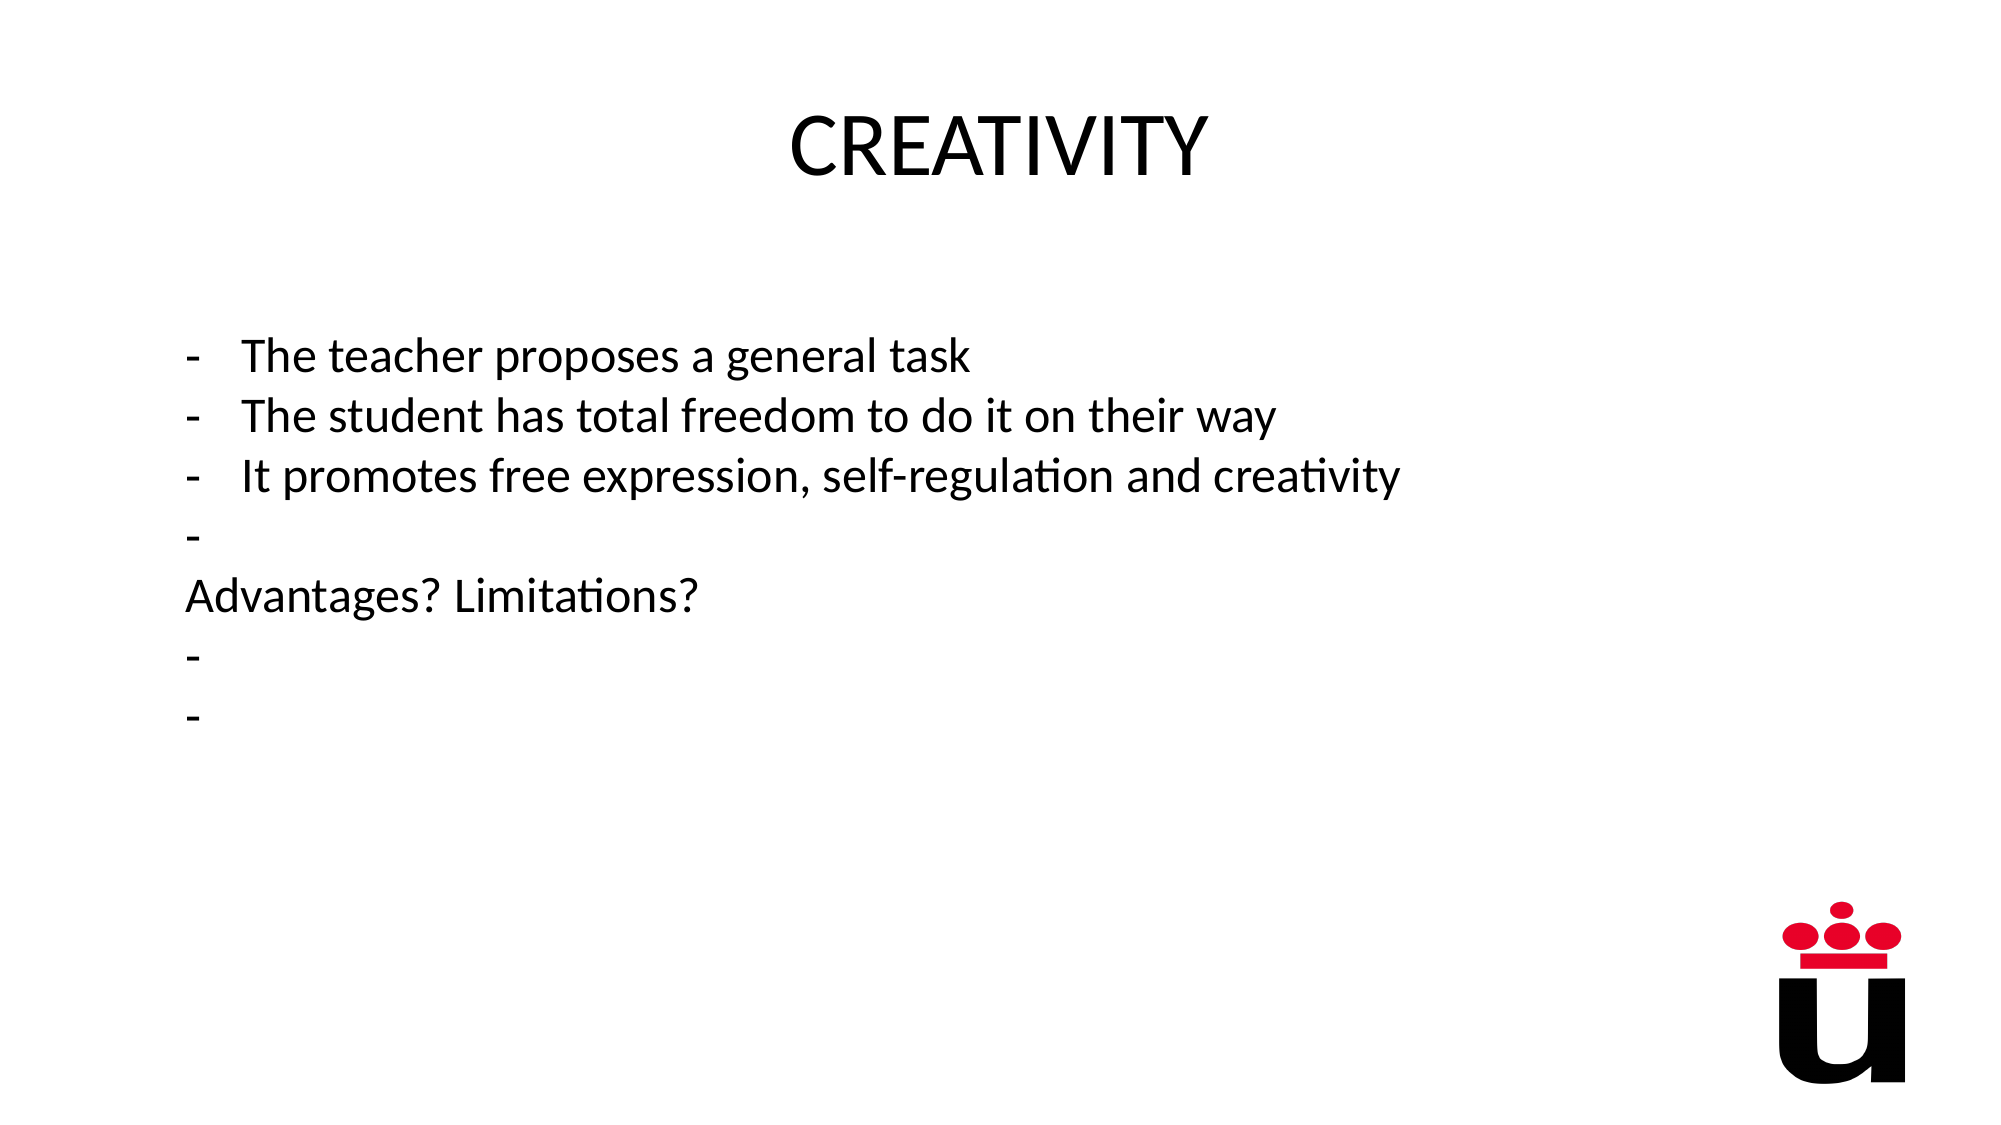

CREATIVITY
The teacher proposes a general task
The student has total freedom to do it on their way
It promotes free expression, self-regulation and creativity
Advantages? Limitations?